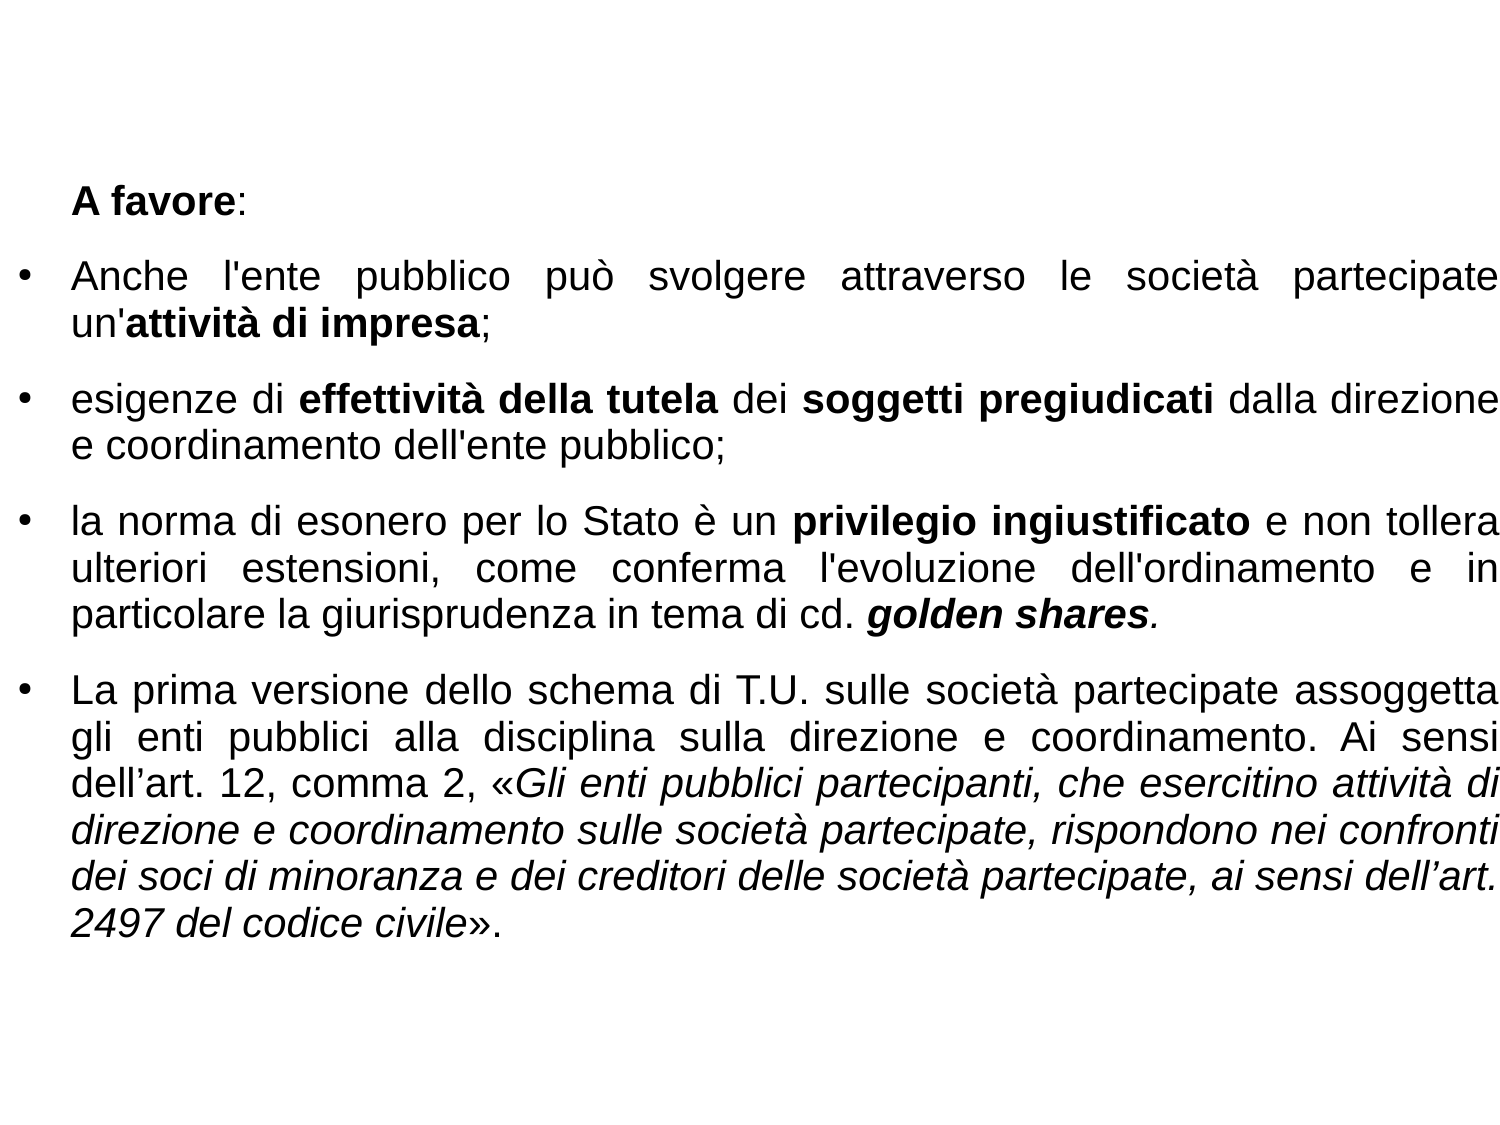

# A favore:
Anche l'ente pubblico può svolgere attraverso le società partecipate un'attività di impresa;
esigenze di effettività della tutela dei soggetti pregiudicati dalla direzione e coordinamento dell'ente pubblico;
la norma di esonero per lo Stato è un privilegio ingiustificato e non tollera ulteriori estensioni, come conferma l'evoluzione dell'ordinamento e in particolare la giurisprudenza in tema di cd. golden shares.
La prima versione dello schema di T.U. sulle società partecipate assoggetta gli enti pubblici alla disciplina sulla direzione e coordinamento. Ai sensi dell’art. 12, comma 2, «Gli enti pubblici partecipanti, che esercitino attività di direzione e coordinamento sulle società partecipate, rispondono nei confronti dei soci di minoranza e dei creditori delle società partecipate, ai sensi dell’art. 2497 del codice civile».